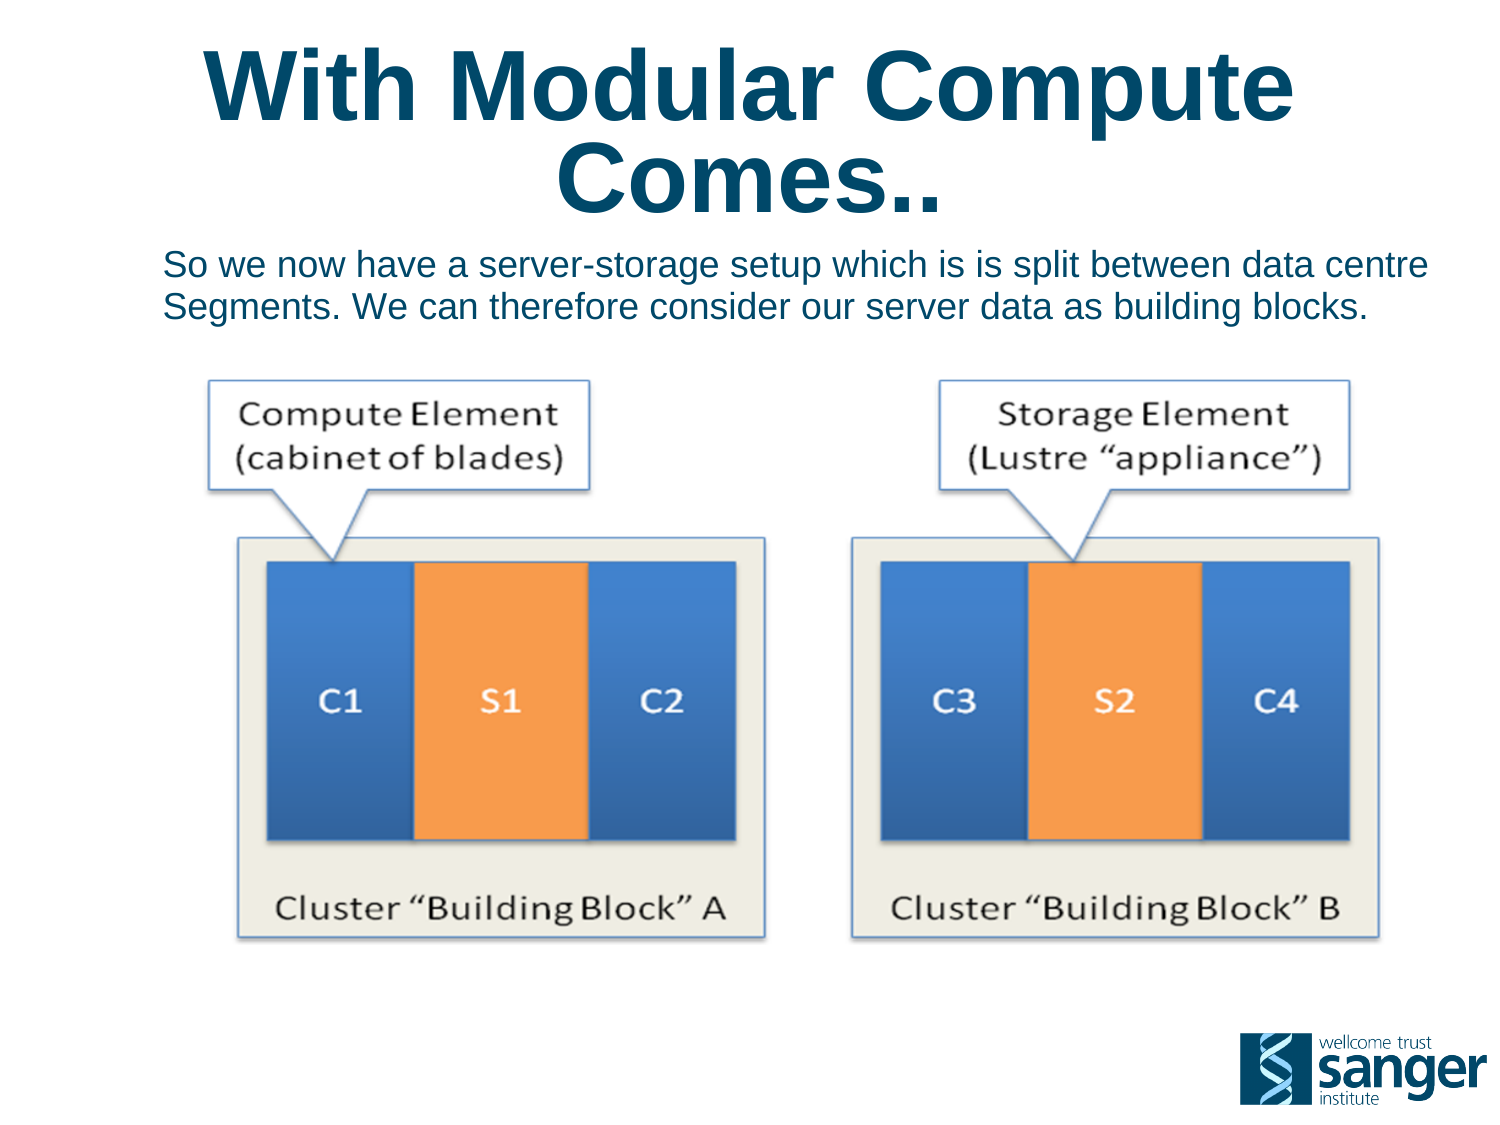

# With Modular Compute Comes..
So we now have a server-storage setup which is is split between data centre
Segments. We can therefore consider our server data as building blocks.